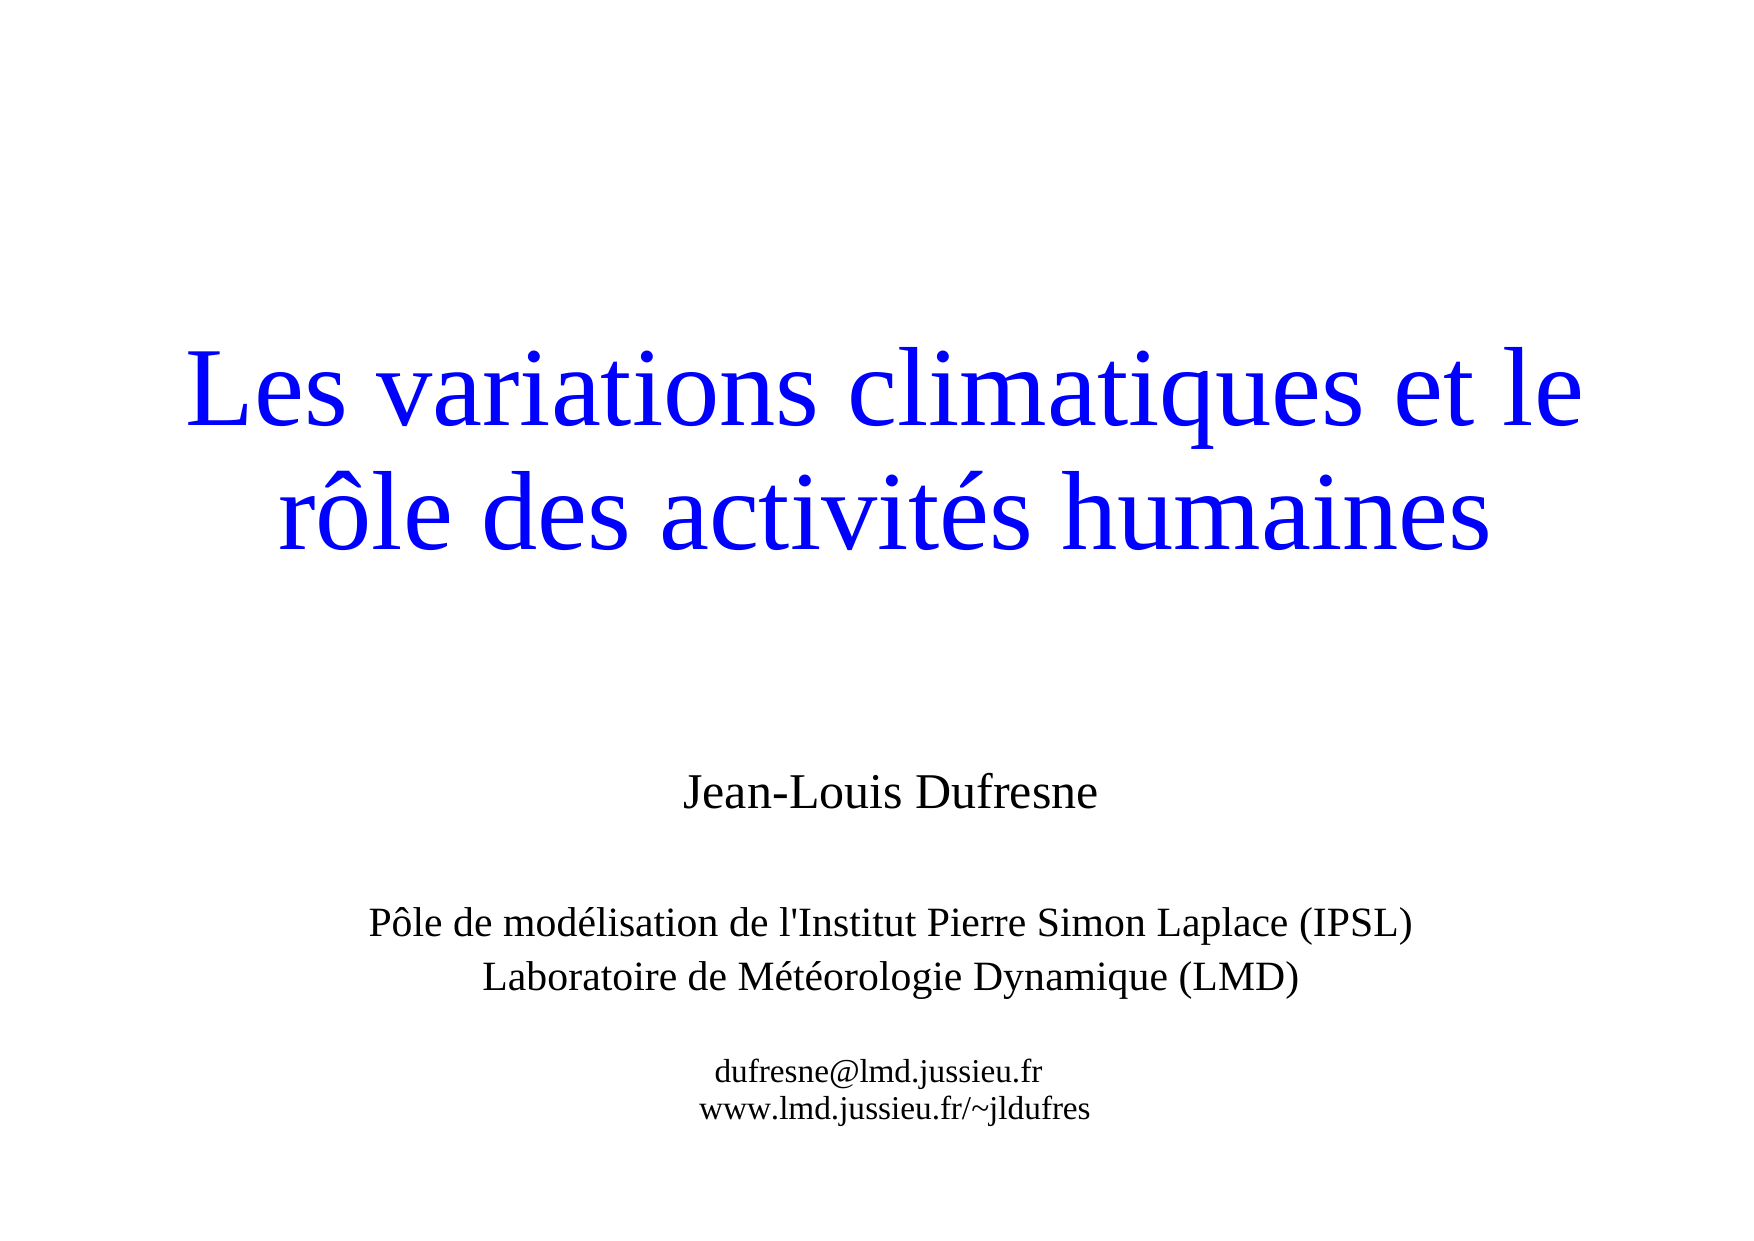

Les variations climatiques et le rôle des activités humaines
Jean-Louis Dufresne
Pôle de modélisation de l'Institut Pierre Simon Laplace (IPSL)‏
Laboratoire de Météorologie Dynamique (LMD)‏
dufresne@lmd.jussieu.fr
 www.lmd.jussieu.fr/~jldufres